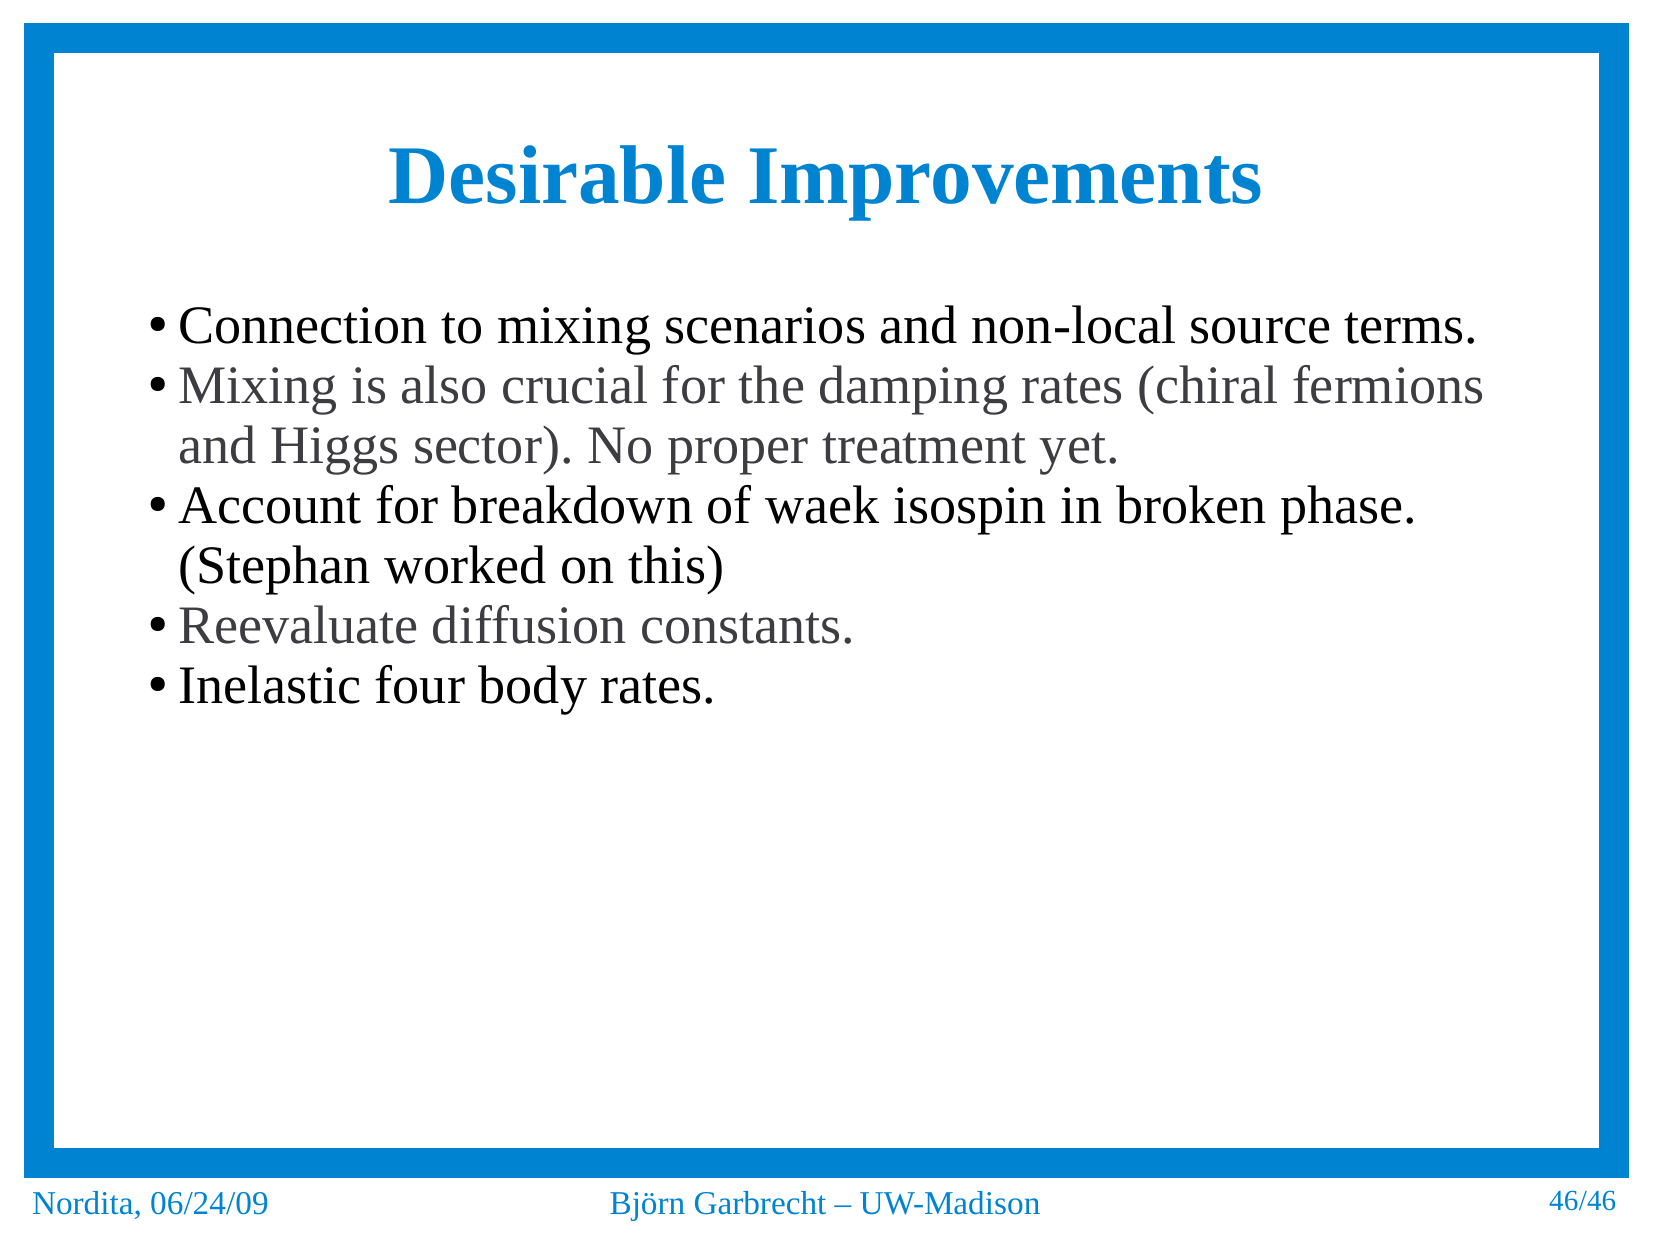

# Desirable Improvements
Connection to mixing scenarios and non-local source terms.
Mixing is also crucial for the damping rates (chiral fermions and Higgs sector). No proper treatment yet.
Account for breakdown of waek isospin in broken phase. (Stephan worked on this)
Reevaluate diffusion constants.
Inelastic four body rates.
Björn Garbrecht – UW-Madison
46